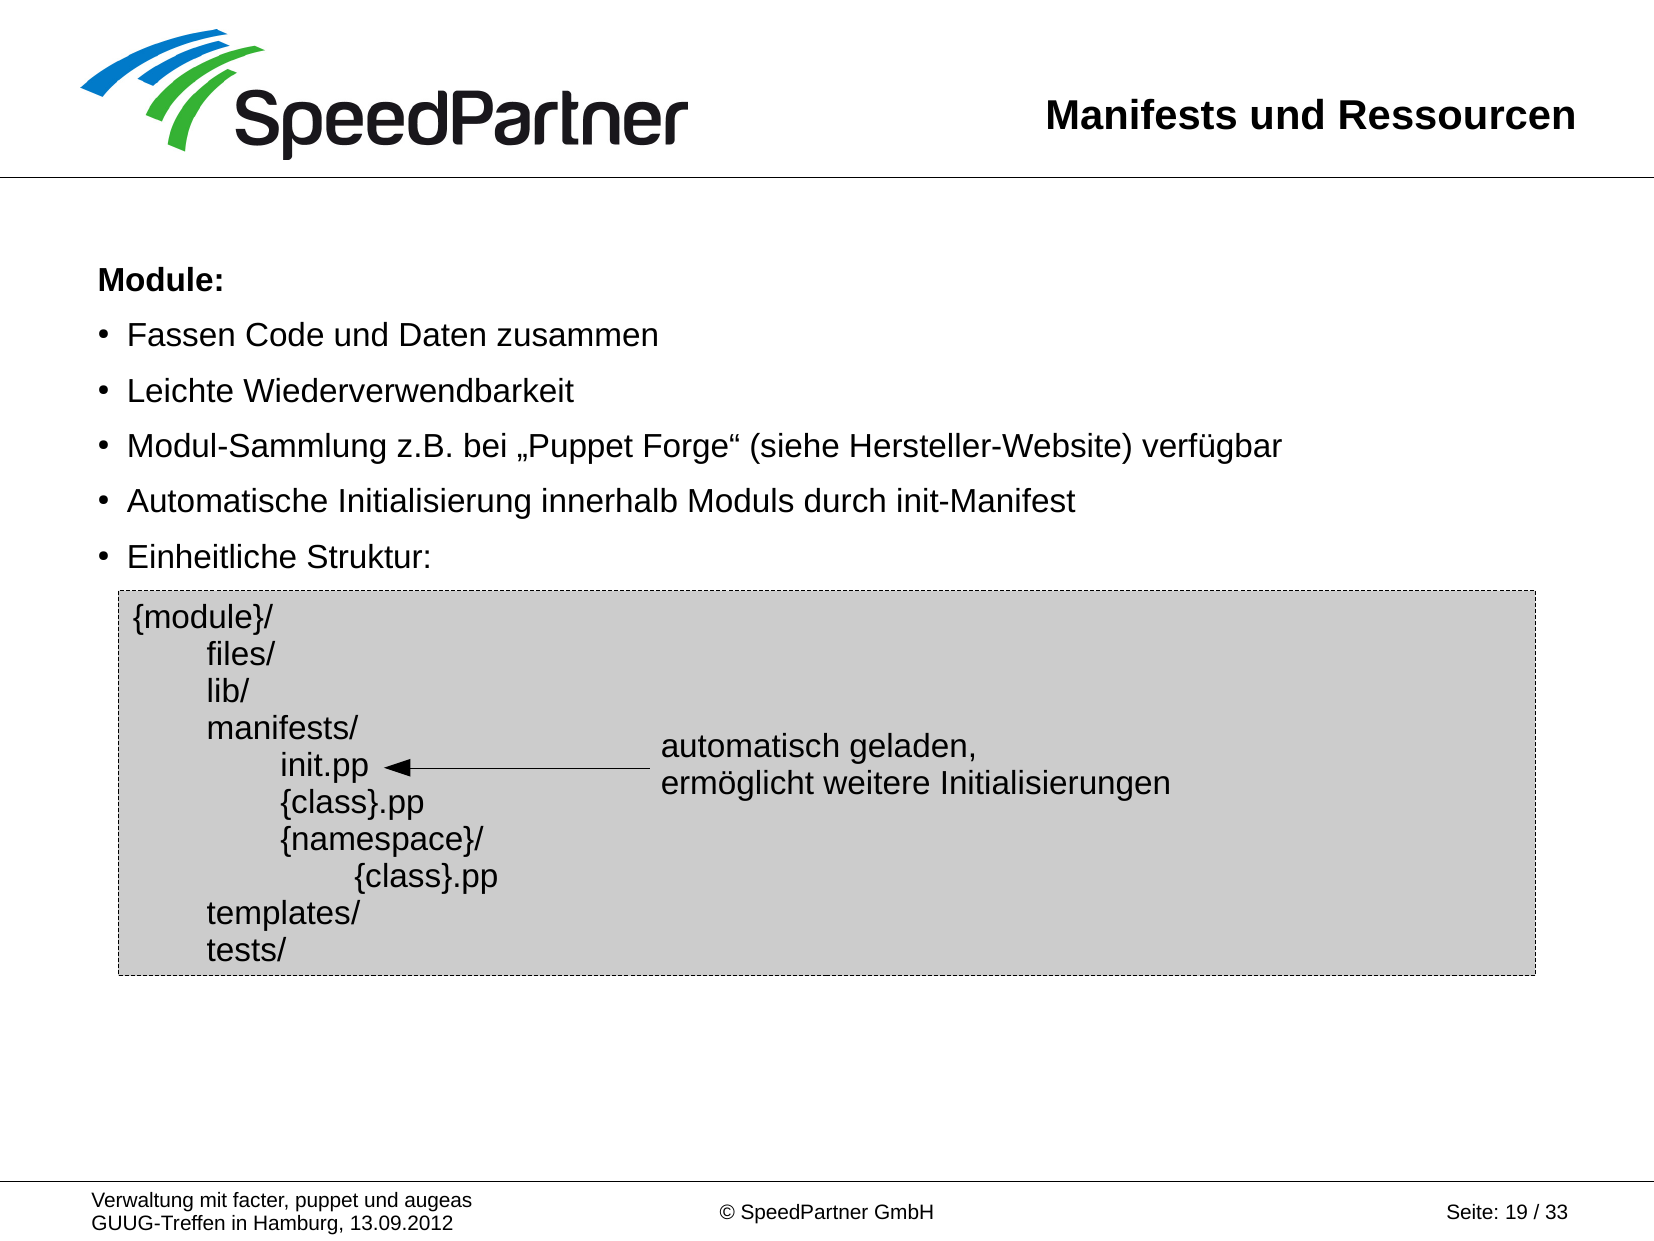

# Manifests und Ressourcen
Module:
Fassen Code und Daten zusammen
Leichte Wiederverwendbarkeit
Modul-Sammlung z.B. bei „Puppet Forge“ (siehe Hersteller-Website) verfügbar
Automatische Initialisierung innerhalb Moduls durch init-Manifest
Einheitliche Struktur:
{module}/
	files/
	lib/
	manifests/
		init.pp
		{class}.pp
		{namespace}/
			{class}.pp
	templates/
	tests/
automatisch geladen,
ermöglicht weitere Initialisierungen